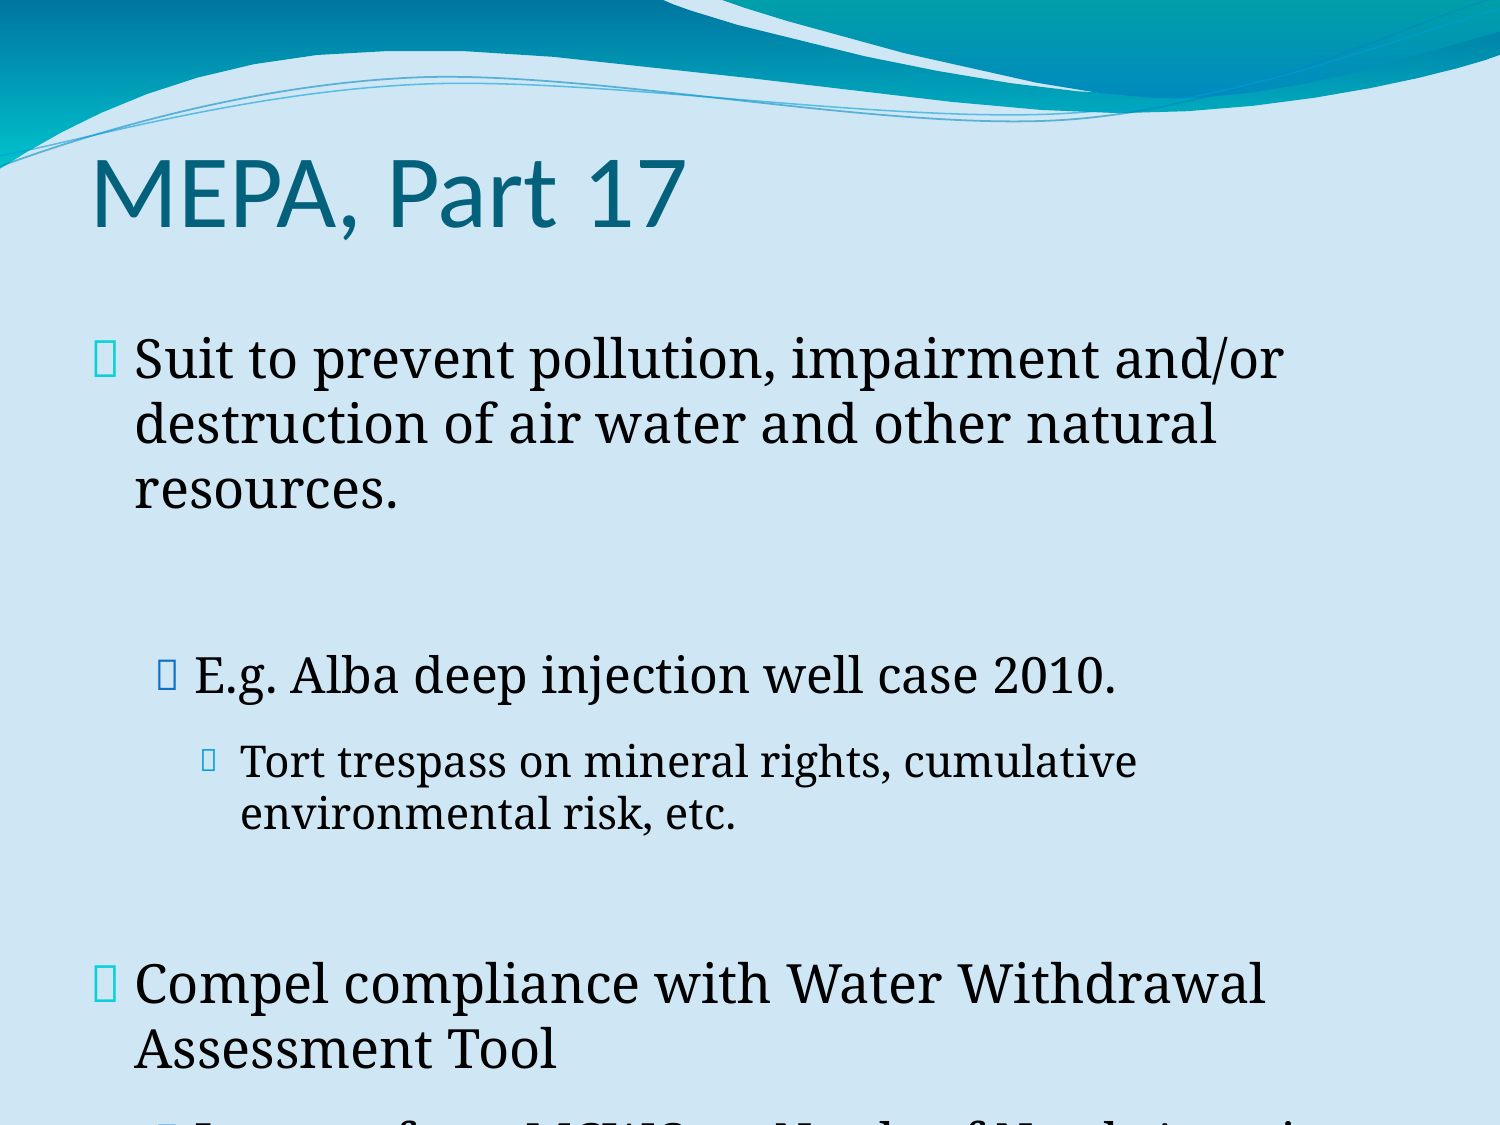

# MEPA, Part 17
Suit to prevent pollution, impairment and/or destruction of air water and other natural resources.
E.g. Alba deep injection well case 2010.
Tort trespass on mineral rights, cumulative environmental risk, etc.
Compel compliance with Water Withdrawal Assessment Tool
Lessons from MCWC vs. Nestle of North America